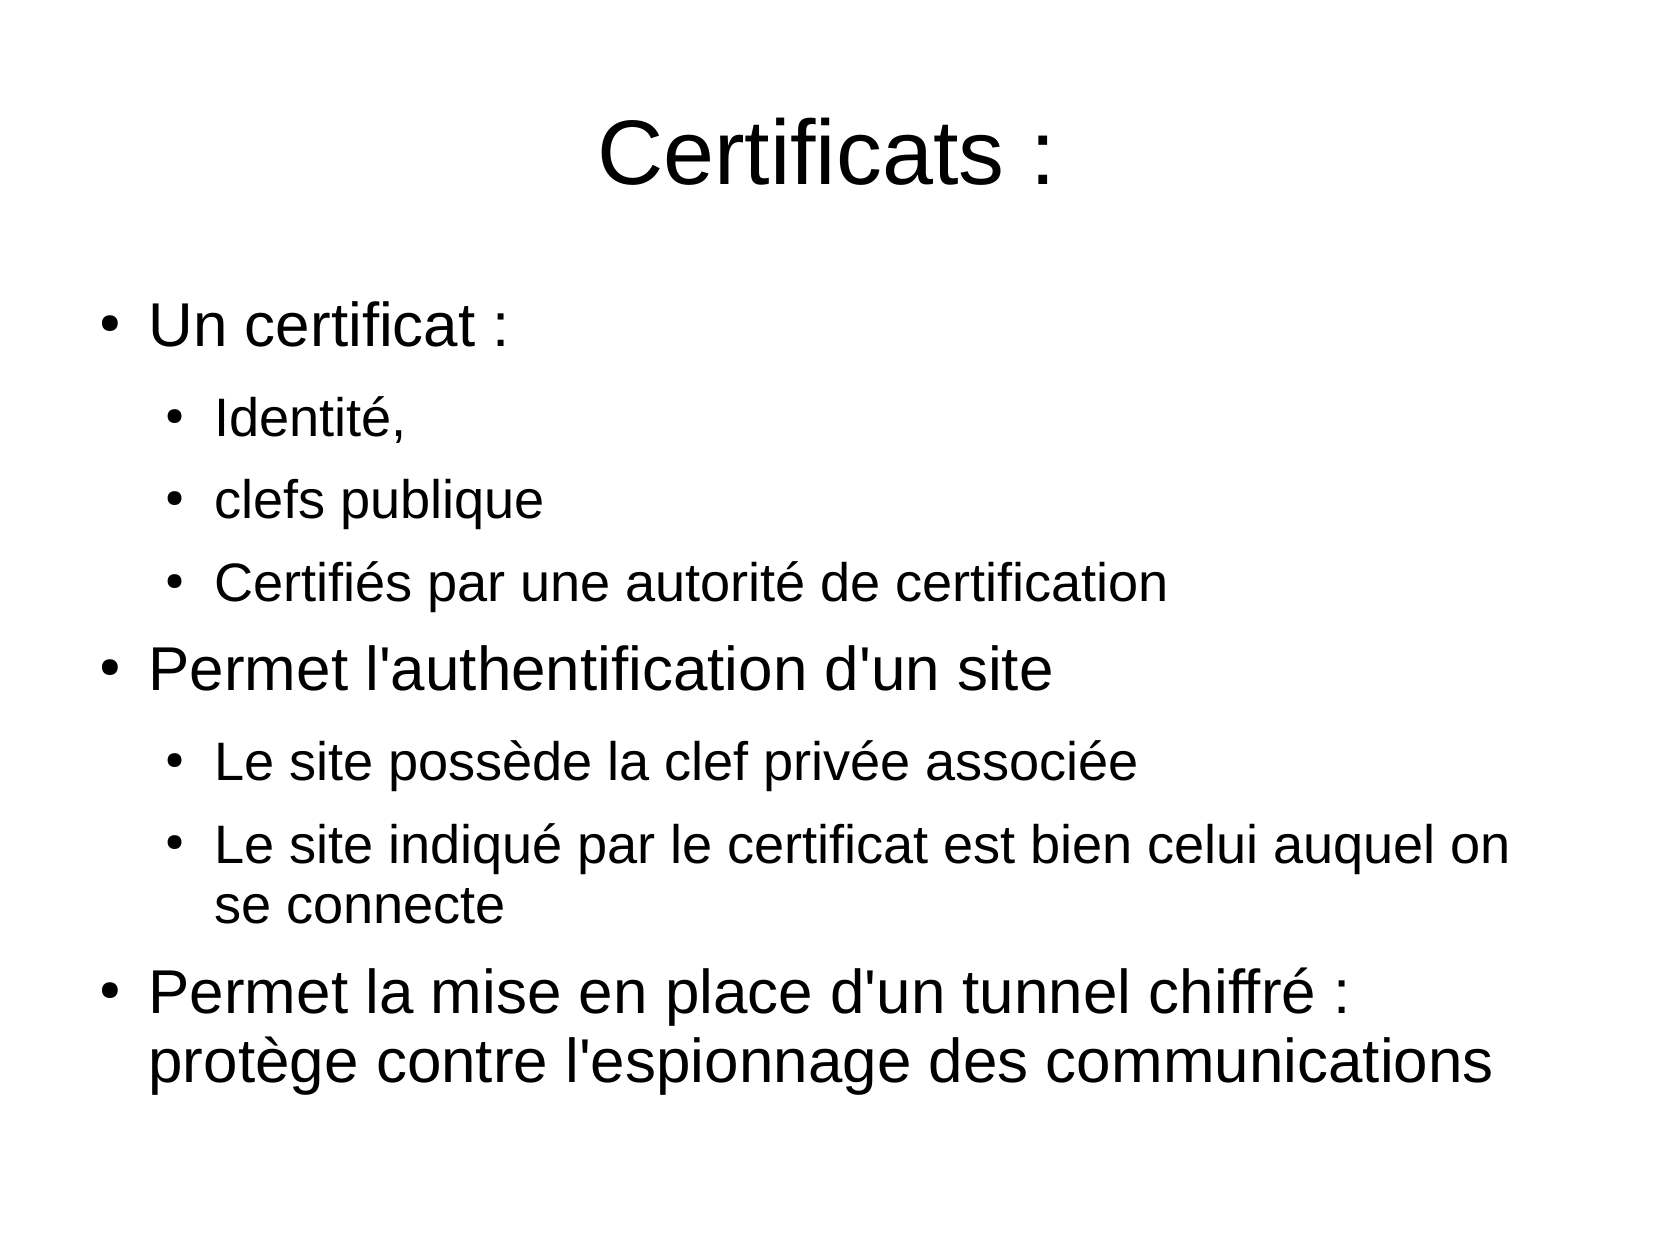

# Certificats :
Un certificat :
Identité,
clefs publique
Certifiés par une autorité de certification
Permet l'authentification d'un site
Le site possède la clef privée associée
Le site indiqué par le certificat est bien celui auquel on se connecte
Permet la mise en place d'un tunnel chiffré : protège contre l'espionnage des communications